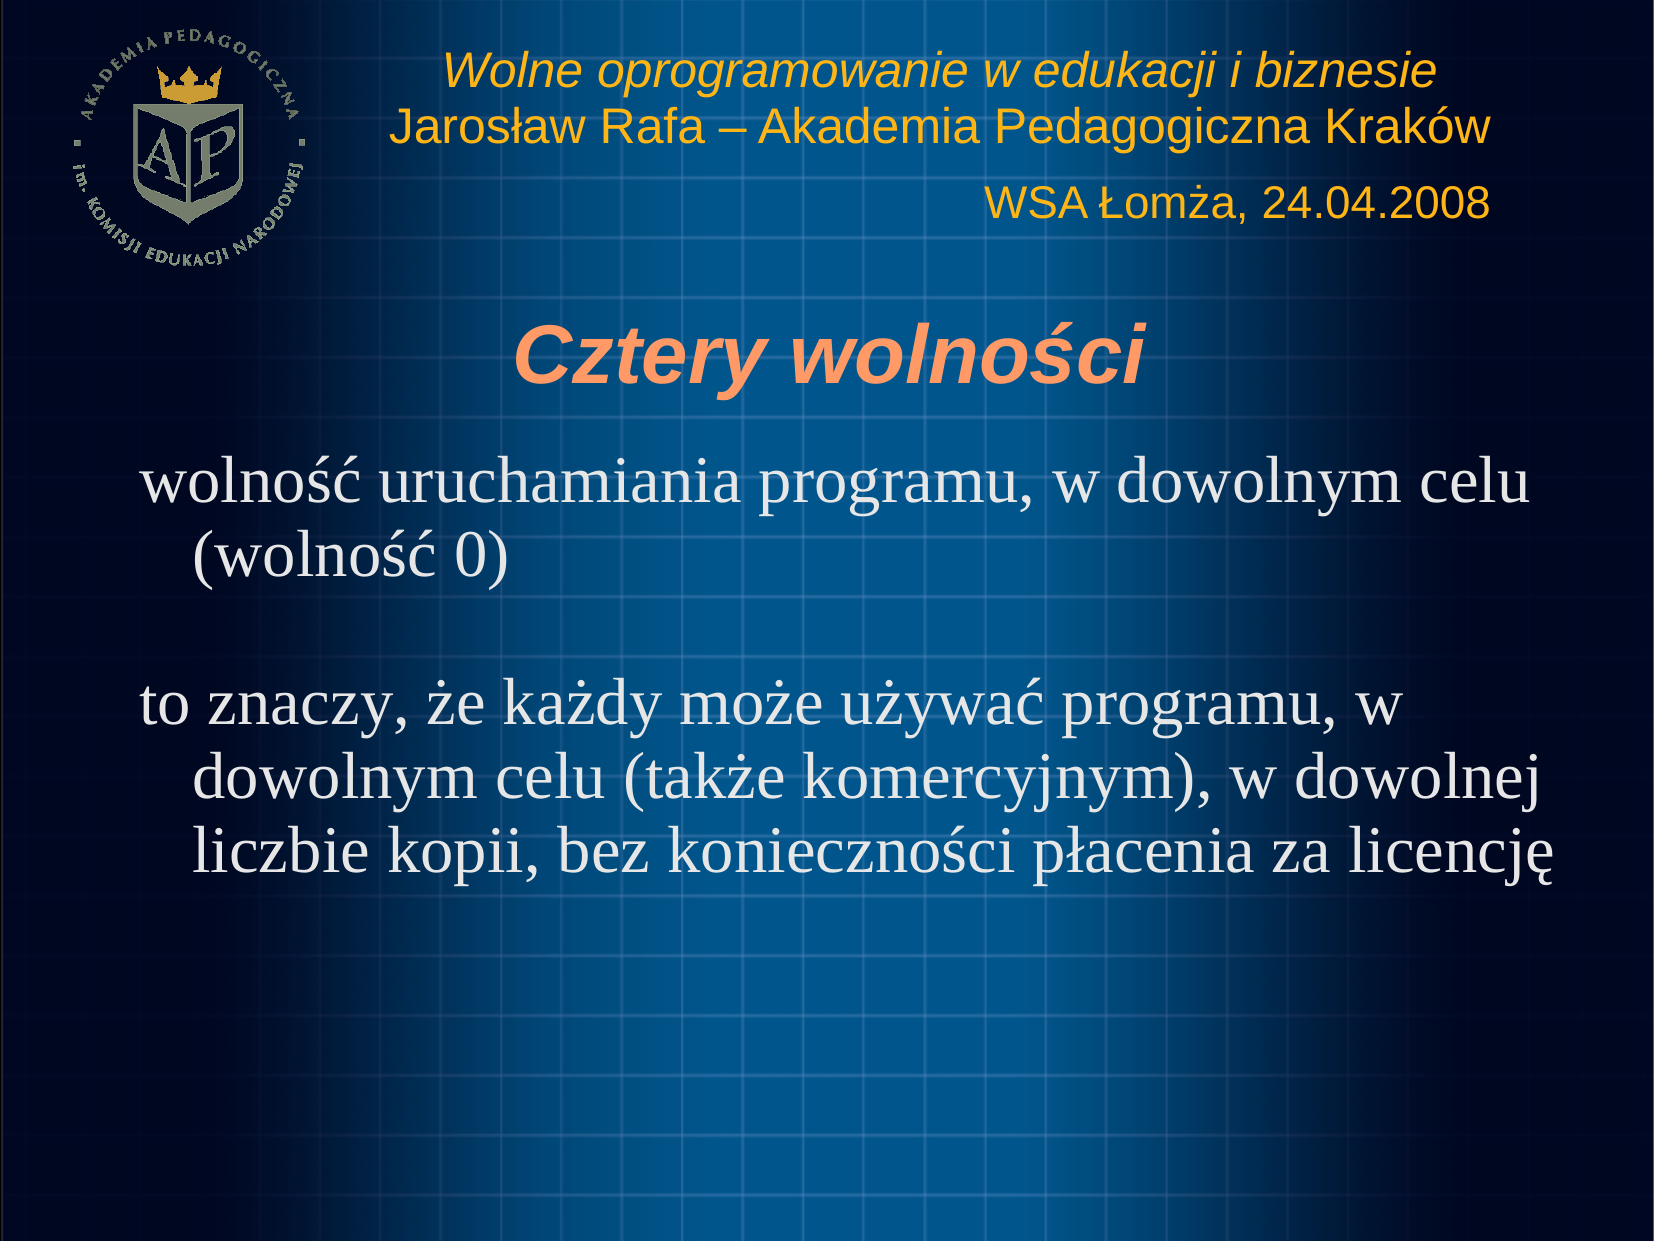

# Cztery wolności
wolność uruchamiania programu, w dowolnym celu (wolność 0)
to znaczy, że każdy może używać programu, w dowolnym celu (także komercyjnym), w dowolnej liczbie kopii, bez konieczności płacenia za licencję